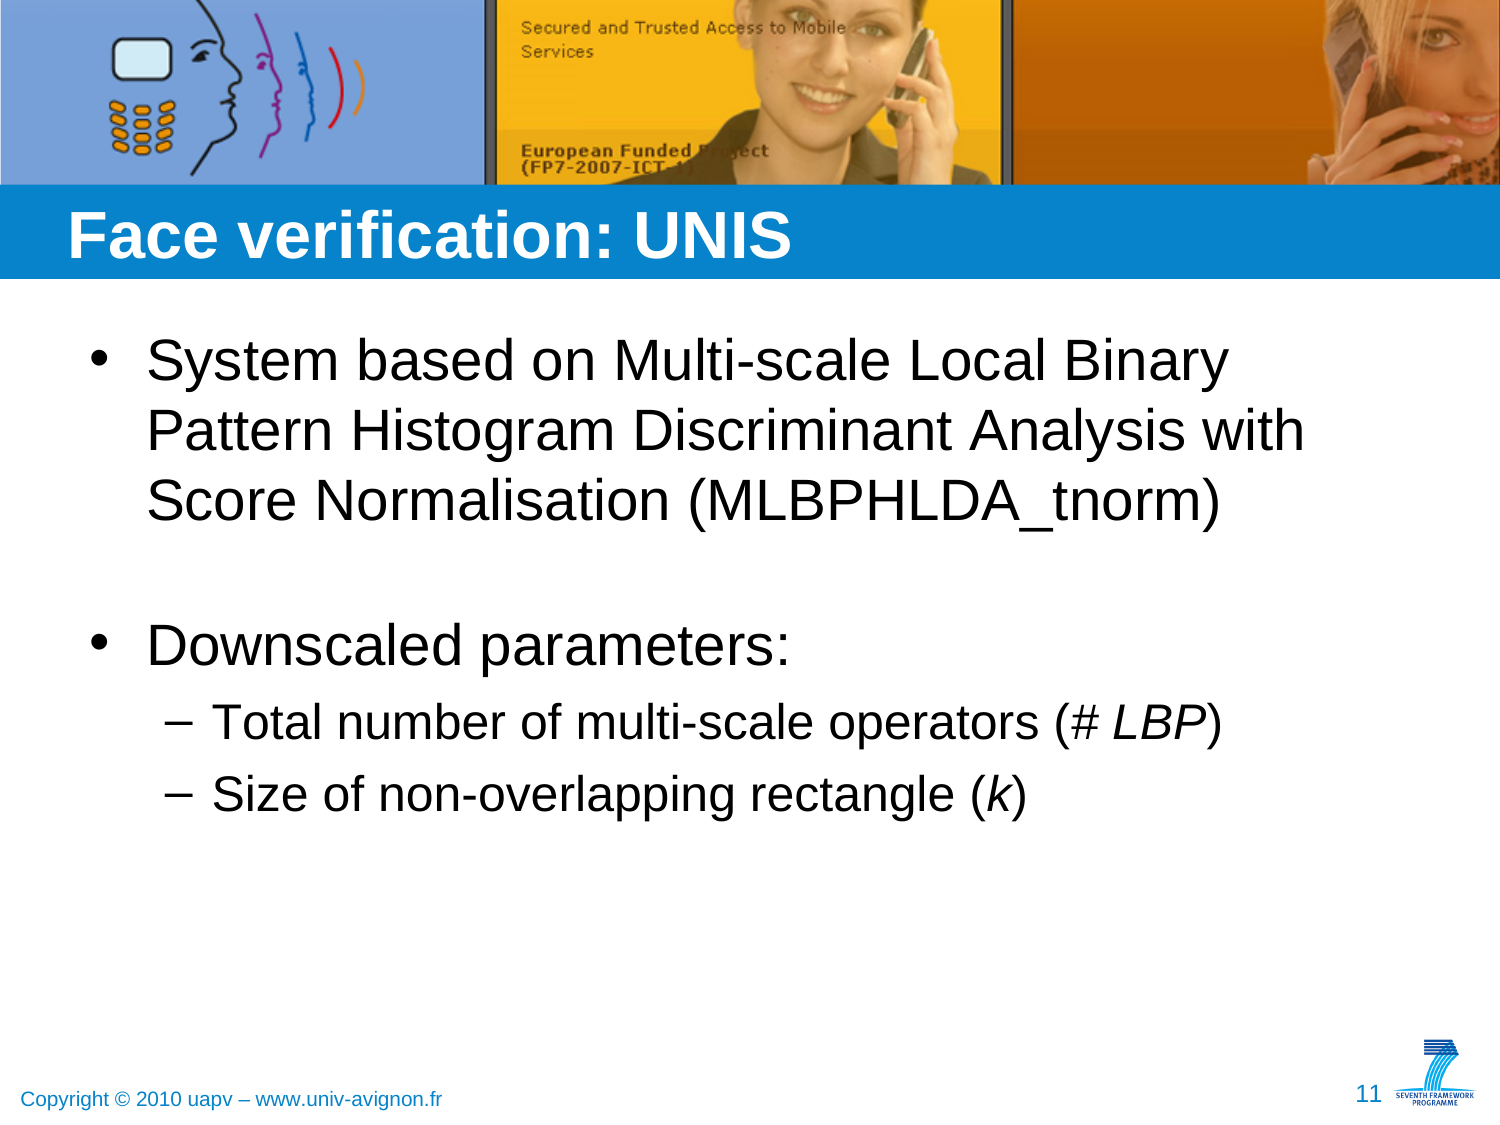

# Face verification: UNIS
System based on Multi-scale Local Binary Pattern Histogram Discriminant Analysis with Score Normalisation (MLBPHLDA_tnorm)
Downscaled parameters:
Total number of multi-scale operators (# LBP)
Size of non-overlapping rectangle (k)